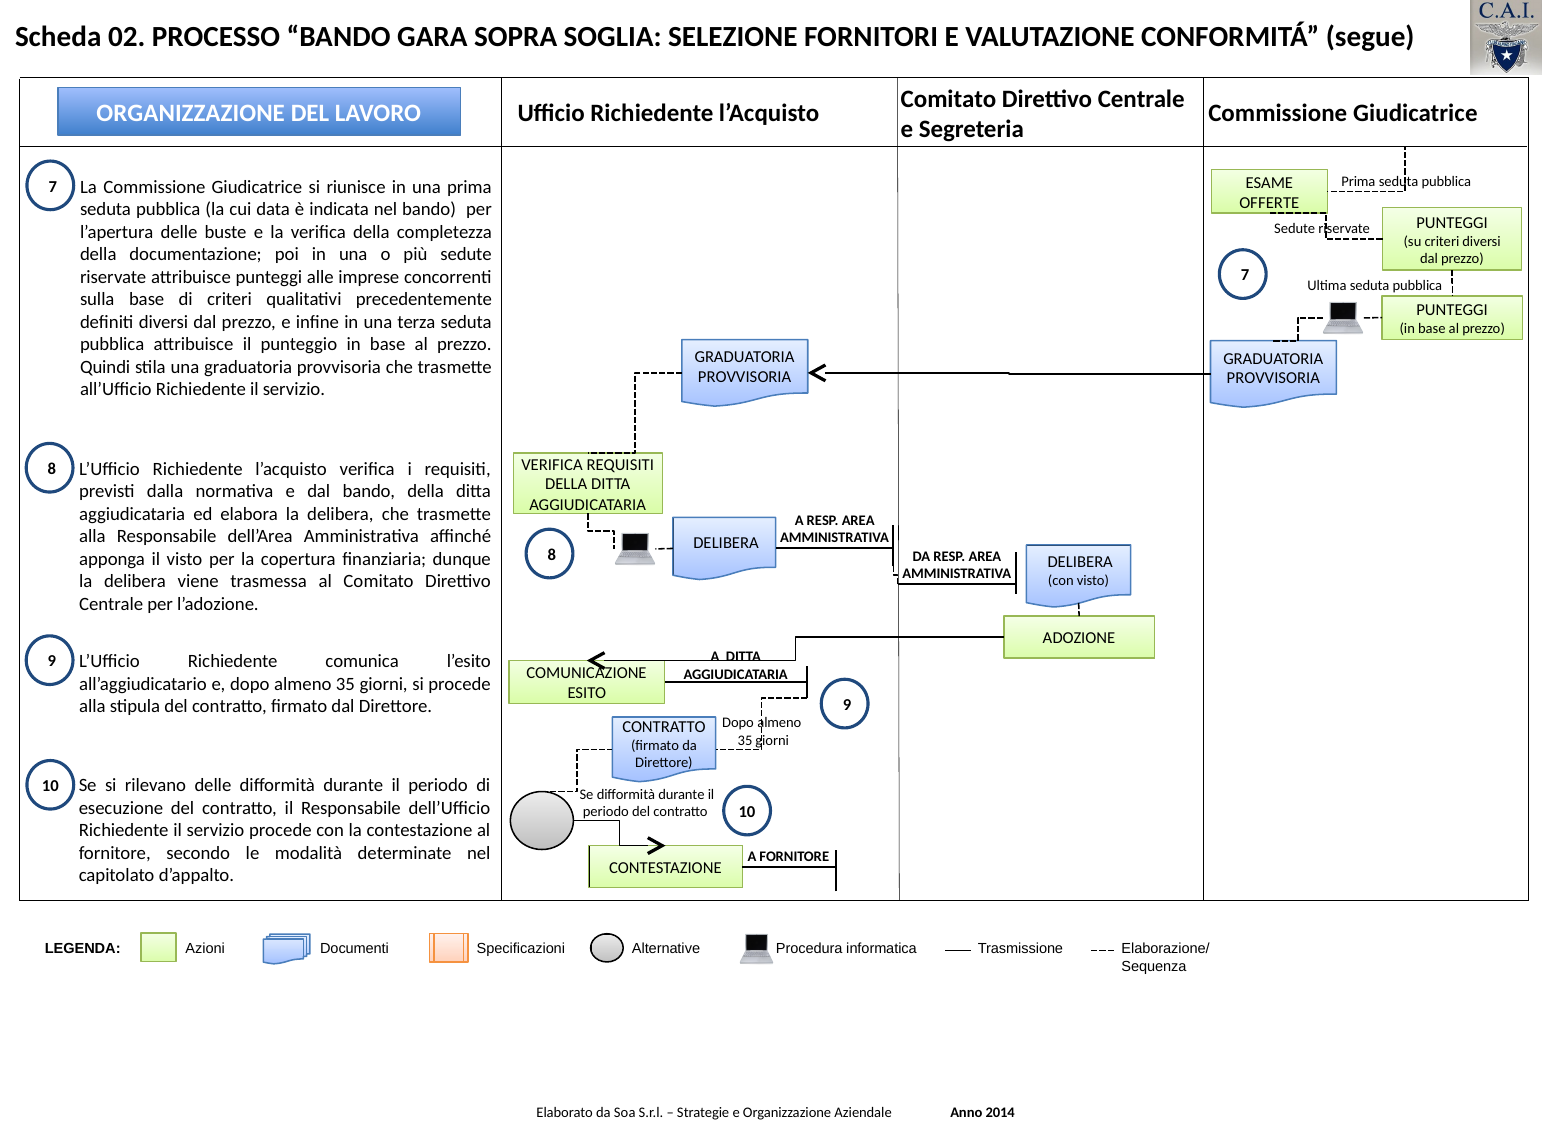

Scheda 02. PROCESSO “BANDO GARA SOPRA SOGLIA: SELEZIONE FORNITORI E VALUTAZIONE CONFORMITÁ” (segue)
Ufficio Richiedente l’Acquisto
Commissione Giudicatrice
Comitato Direttivo Centrale
e Segreteria
ORGANIZZAZIONE DEL LAVORO
7
Prima seduta pubblica
La Commissione Giudicatrice si riunisce in una prima seduta pubblica (la cui data è indicata nel bando) per l’apertura delle buste e la verifica della completezza della documentazione; poi in una o più sedute riservate attribuisce punteggi alle imprese concorrenti sulla base di criteri qualitativi precedentemente definiti diversi dal prezzo, e infine in una terza seduta pubblica attribuisce il punteggio in base al prezzo. Quindi stila una graduatoria provvisoria che trasmette all’Ufficio Richiedente il servizio.
ESAME OFFERTE
PUNTEGGI
(su criteri diversi dal prezzo)
Sedute riservate
7
Ultima seduta pubblica
PUNTEGGI
(in base al prezzo)
GRADUATORIA PROVVISORIA
GRADUATORIA PROVVISORIA
8
L’Ufficio Richiedente l’acquisto verifica i requisiti, previsti dalla normativa e dal bando, della ditta aggiudicataria ed elabora la delibera, che trasmette alla Responsabile dell’Area Amministrativa affinché apponga il visto per la copertura finanziaria; dunque la delibera viene trasmessa al Comitato Direttivo Centrale per l’adozione.
VERIFICA REQUISITI DELLA DITTA AGGIUDICATARIA
A RESP. AREA AMMINISTRATIVA
 DELIBERA
8
DA RESP. AREA AMMINISTRATIVA
 DELIBERA
(con visto)
ADOZIONE
9
A DITTA AGGIUDICATARIA
L’Ufficio Richiedente comunica l’esito all’aggiudicatario e, dopo almeno 35 giorni, si procede alla stipula del contratto, firmato dal Direttore.
COMUNICAZIONE ESITO
9
Dopo almeno
35 giorni
CONTRATTO
(firmato da Direttore)
10
Se si rilevano delle difformità durante il periodo di esecuzione del contratto, il Responsabile dell’Ufficio Richiedente il servizio procede con la contestazione al fornitore, secondo le modalità determinate nel capitolato d’appalto.
Se difformità durante il periodo del contratto
10
A FORNITORE
CONTESTAZIONE
LEGENDA:
Azioni
Elaborazione/Sequenza
Documenti
Procedura informatica
Trasmissione
Specificazioni
Alternative
Elaborato da Soa S.r.l. – Strategie e Organizzazione Aziendale Anno 2014